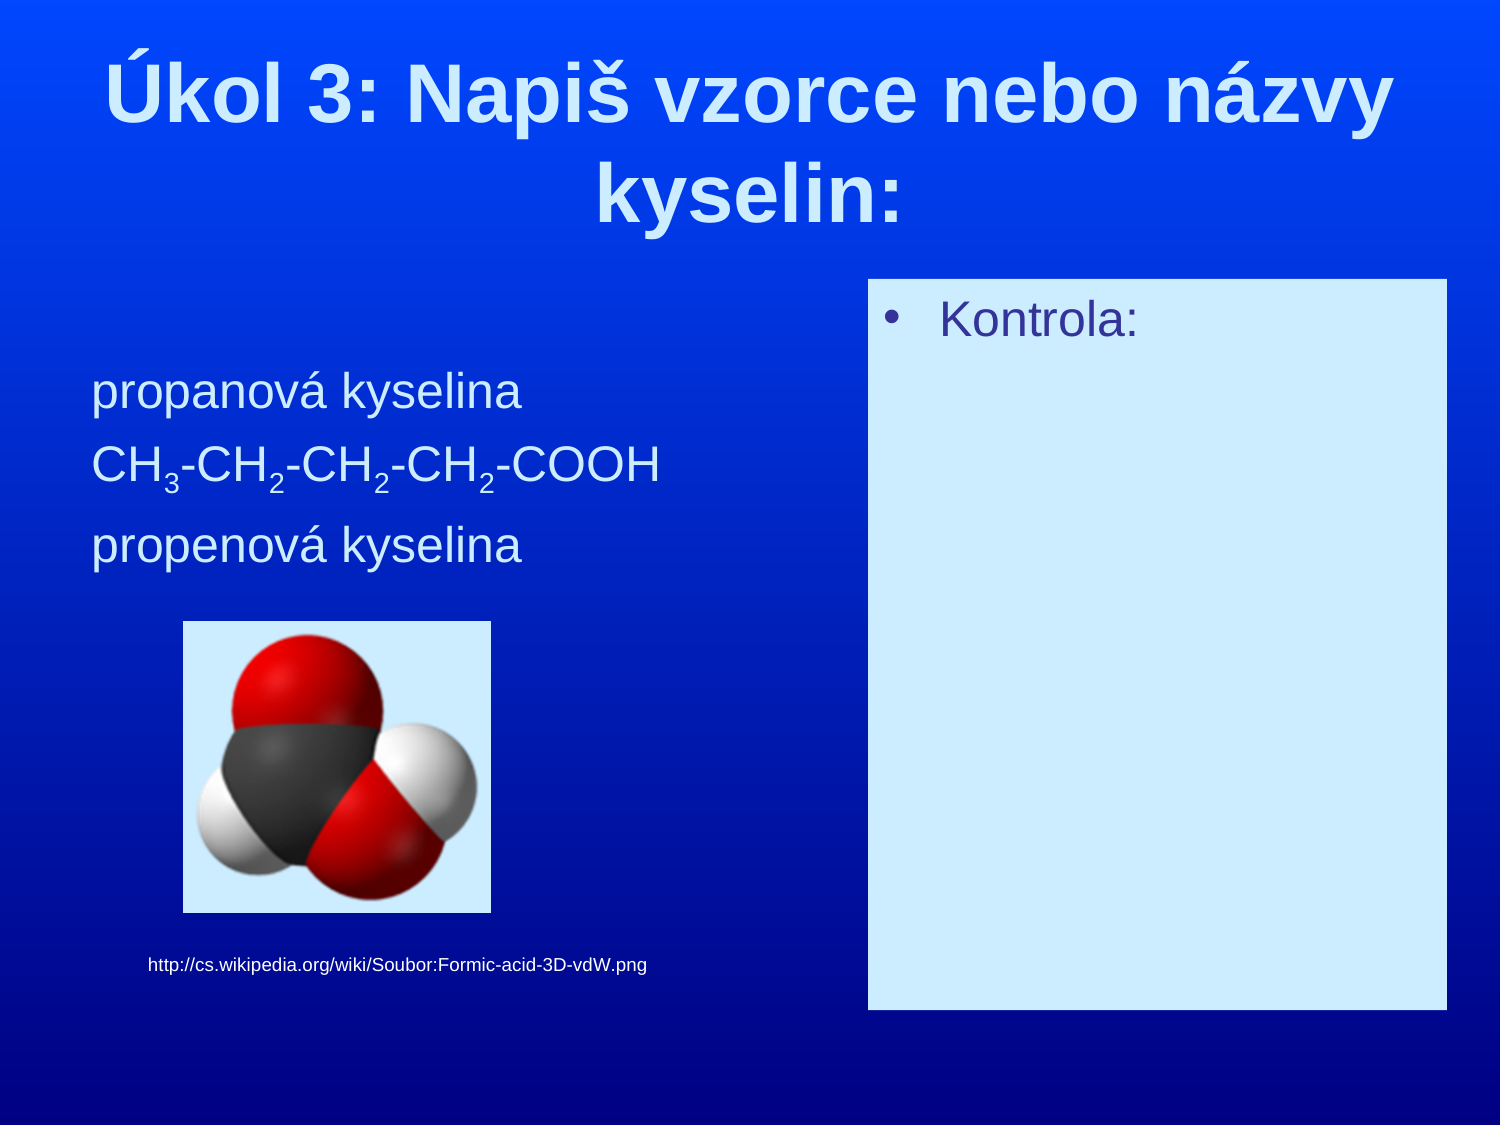

# Úkol 3: Napiš vzorce nebo názvy kyselin:
Kontrola:
CH3-CH2-COOH
pentanová kyselina
CH2=CH-COOH
methanová kyselina
(k. mravenčí)
propanová kyselina
CH3-CH2-CH2-CH2-COOH
propenová kyselina
http://cs.wikipedia.org/wiki/Soubor:Formic-acid-3D-vdW.png